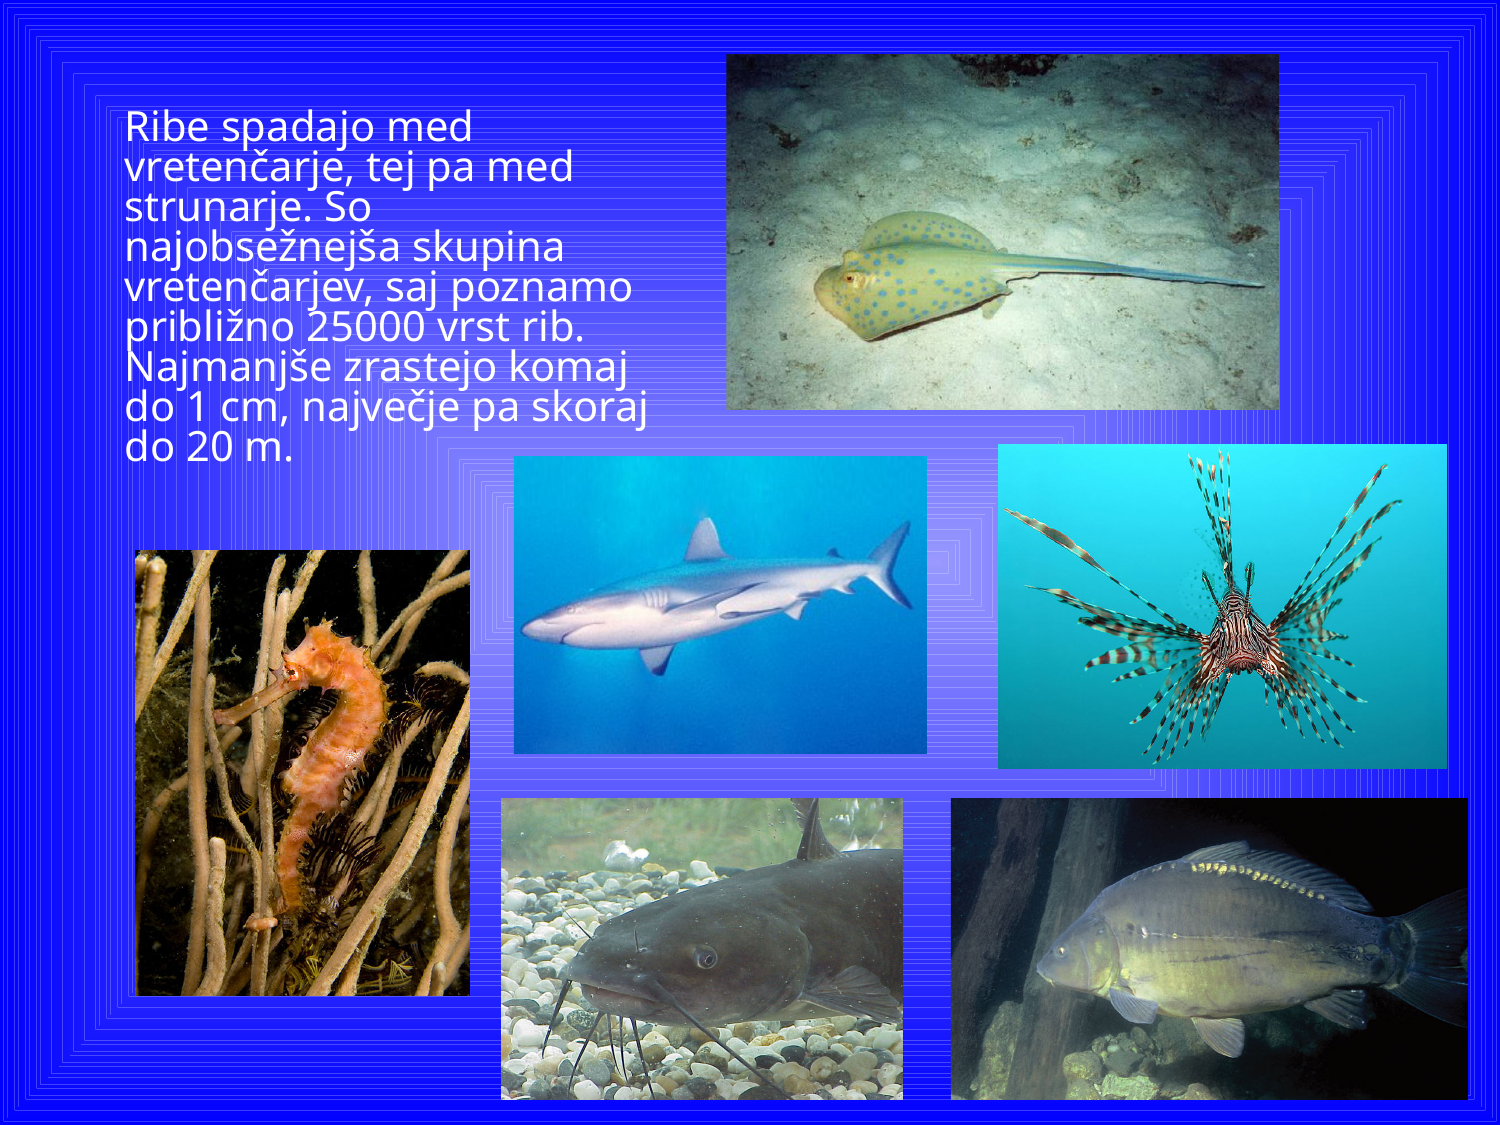

# Ribe spadajo med vretenčarje, tej pa med strunarje. So najobsežnejša skupina vretenčarjev, saj poznamo približno 25000 vrst rib. Najmanjše zrastejo komaj do 1 cm, največje pa skoraj do 20 m.